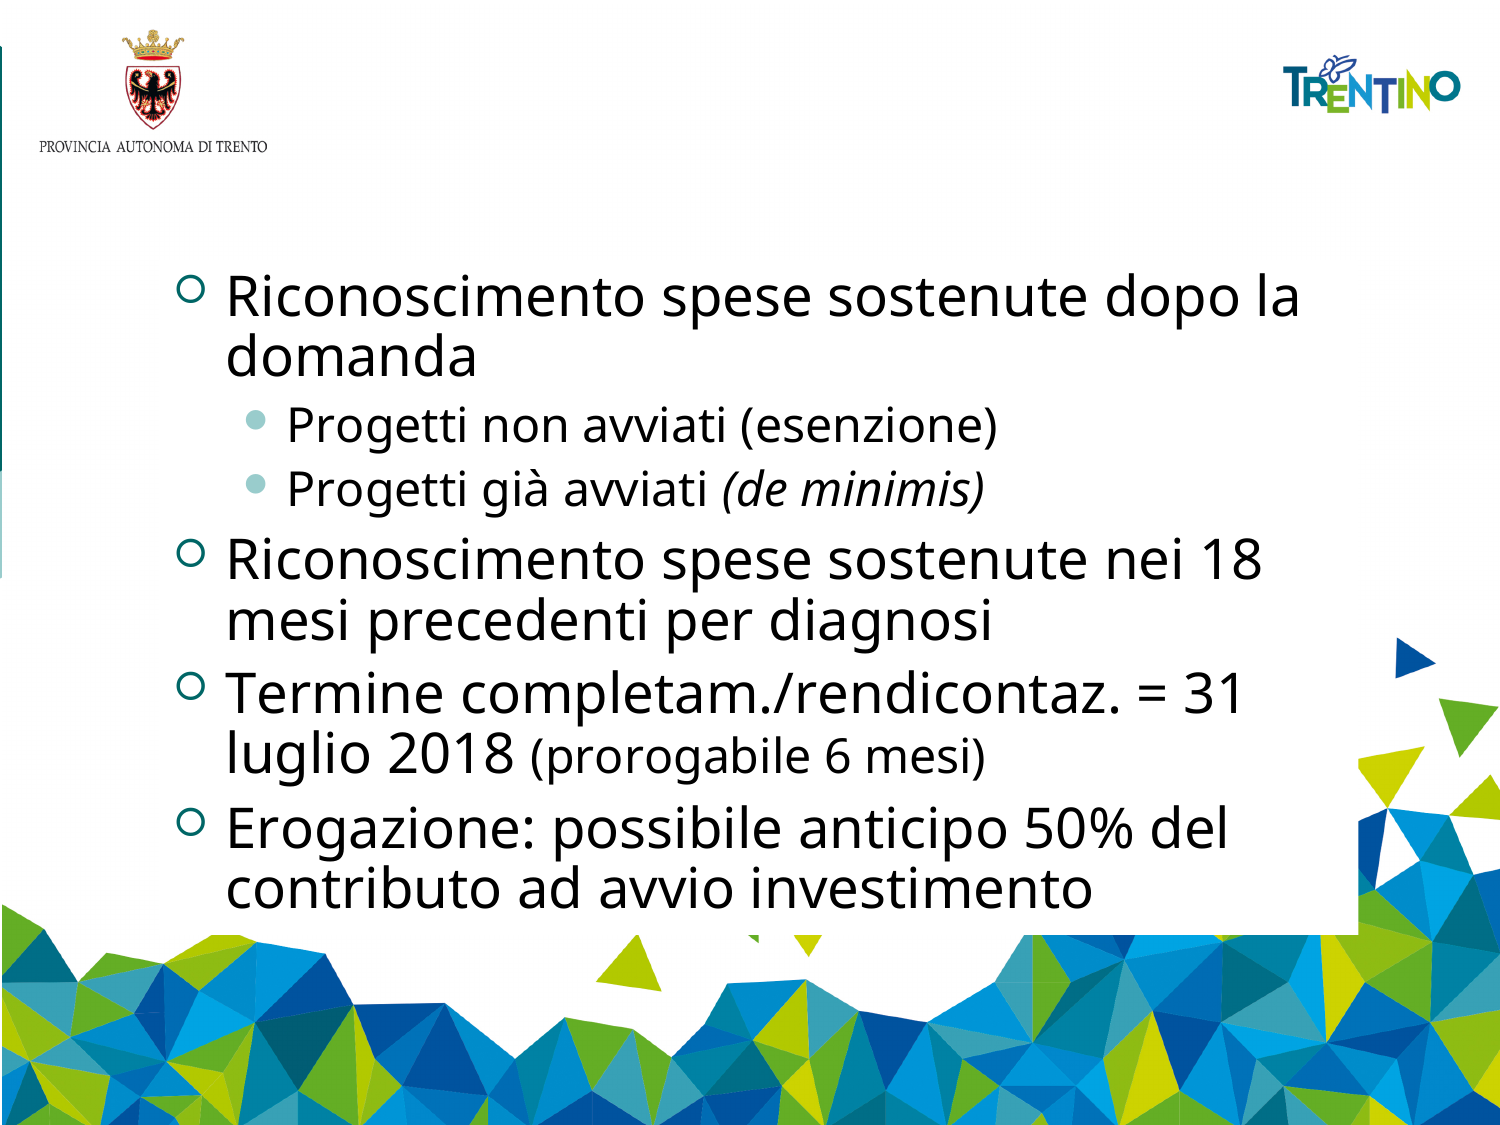

#
Riconoscimento spese sostenute dopo la domanda
Progetti non avviati (esenzione)
Progetti già avviati (de minimis)
Riconoscimento spese sostenute nei 18 mesi precedenti per diagnosi
Termine completam./rendicontaz. = 31 luglio 2018 (prorogabile 6 mesi)
Erogazione: possibile anticipo 50% del contributo ad avvio investimento